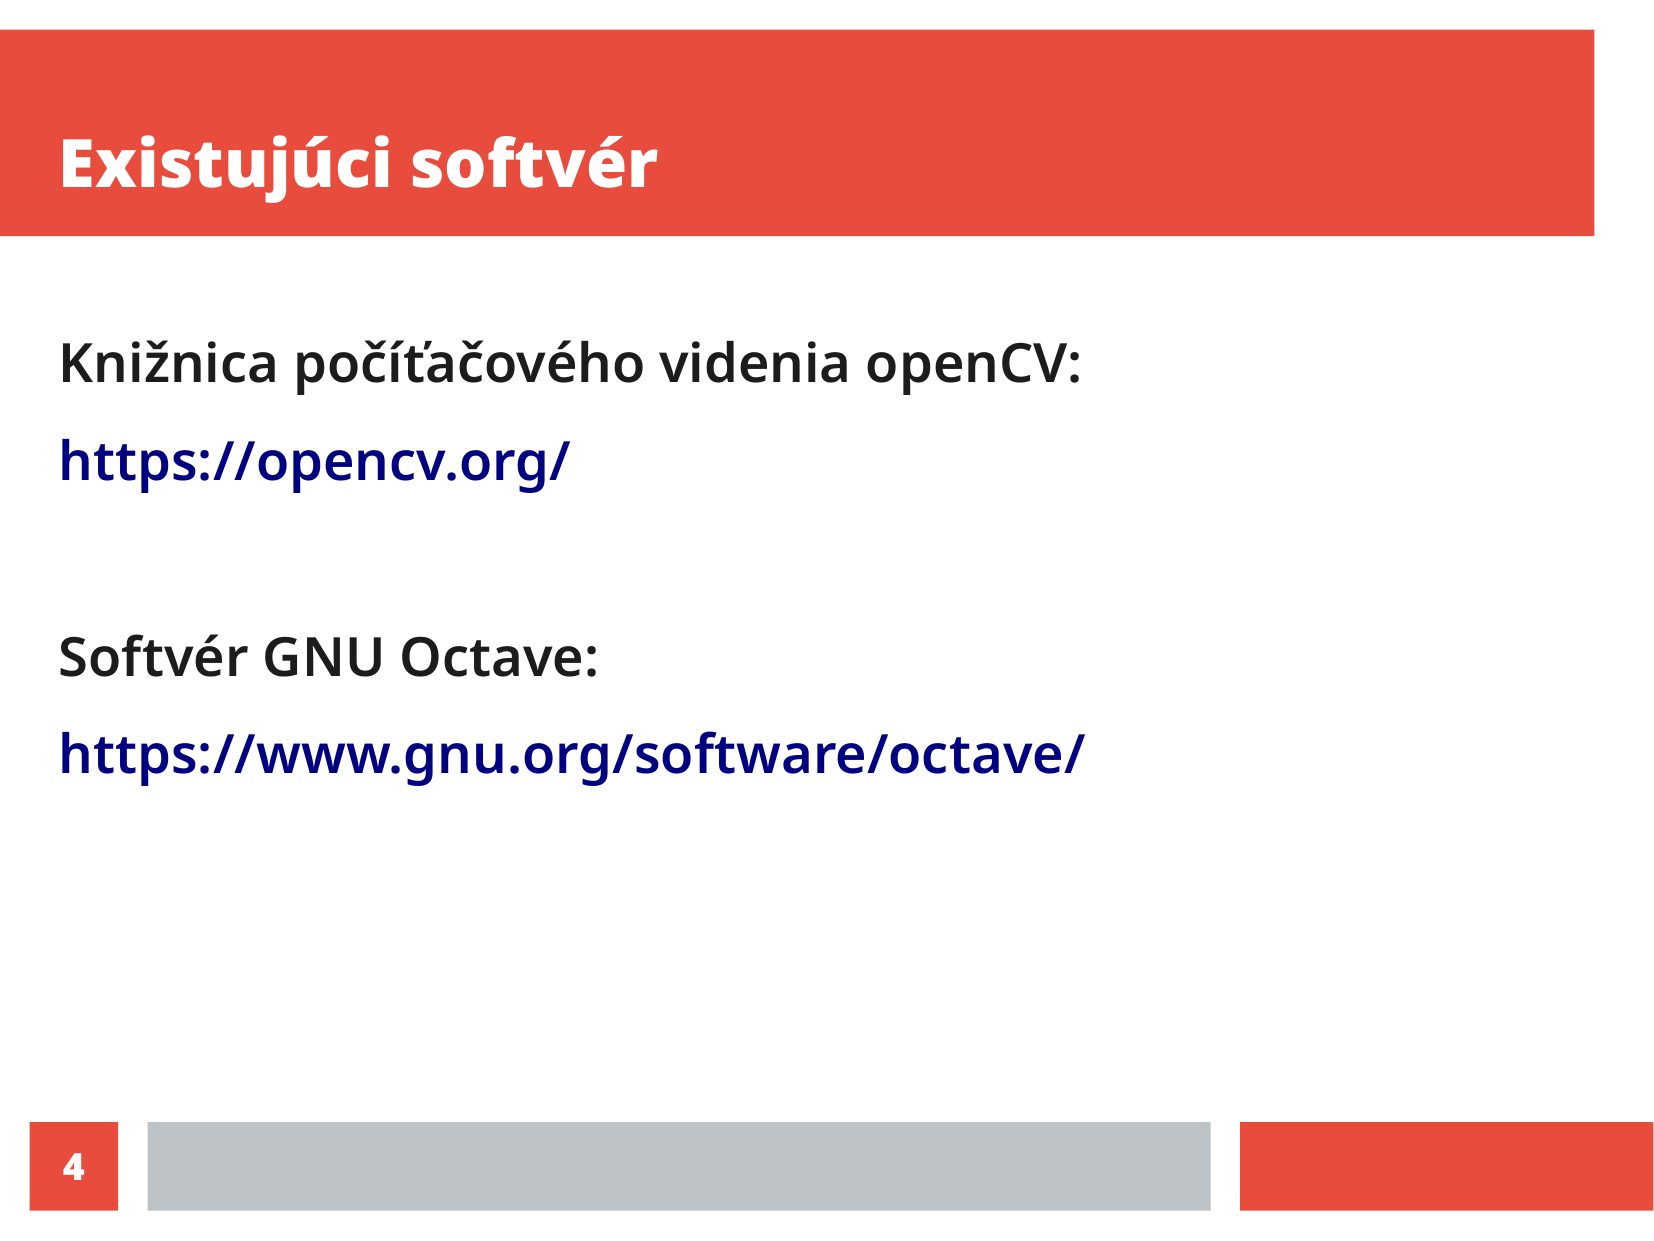

# Existujúci softvér
Knižnica počíťačového videnia openCV:
https://opencv.org/
Softvér GNU Octave:
https://www.gnu.org/software/octave/
4